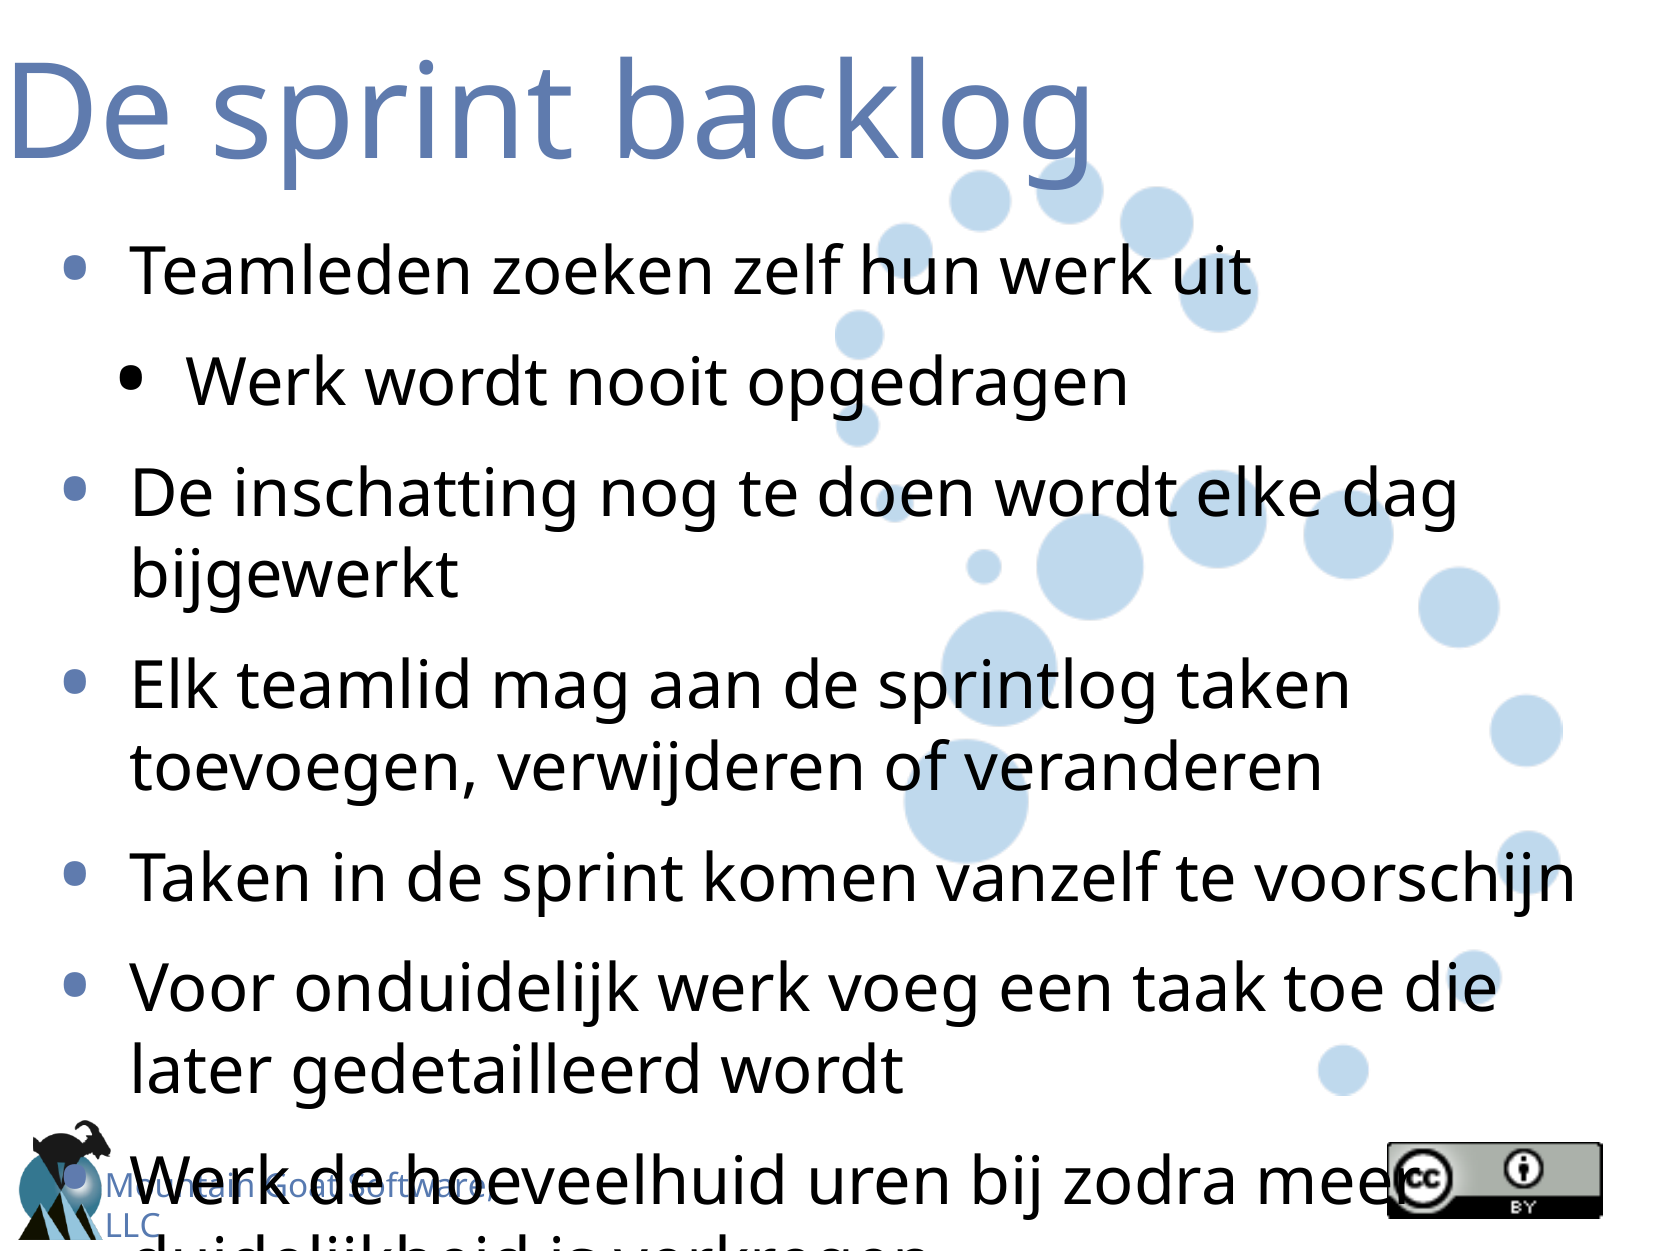

# De sprint backlog
Teamleden zoeken zelf hun werk uit
Werk wordt nooit opgedragen
De inschatting nog te doen wordt elke dag bijgewerkt
Elk teamlid mag aan de sprintlog taken toevoegen, verwijderen of veranderen
Taken in de sprint komen vanzelf te voorschijn
Voor onduidelijk werk voeg een taak toe die later gedetailleerd wordt
Werk de hoeveelhuid uren bij zodra meer duidelijkheid is verkregen